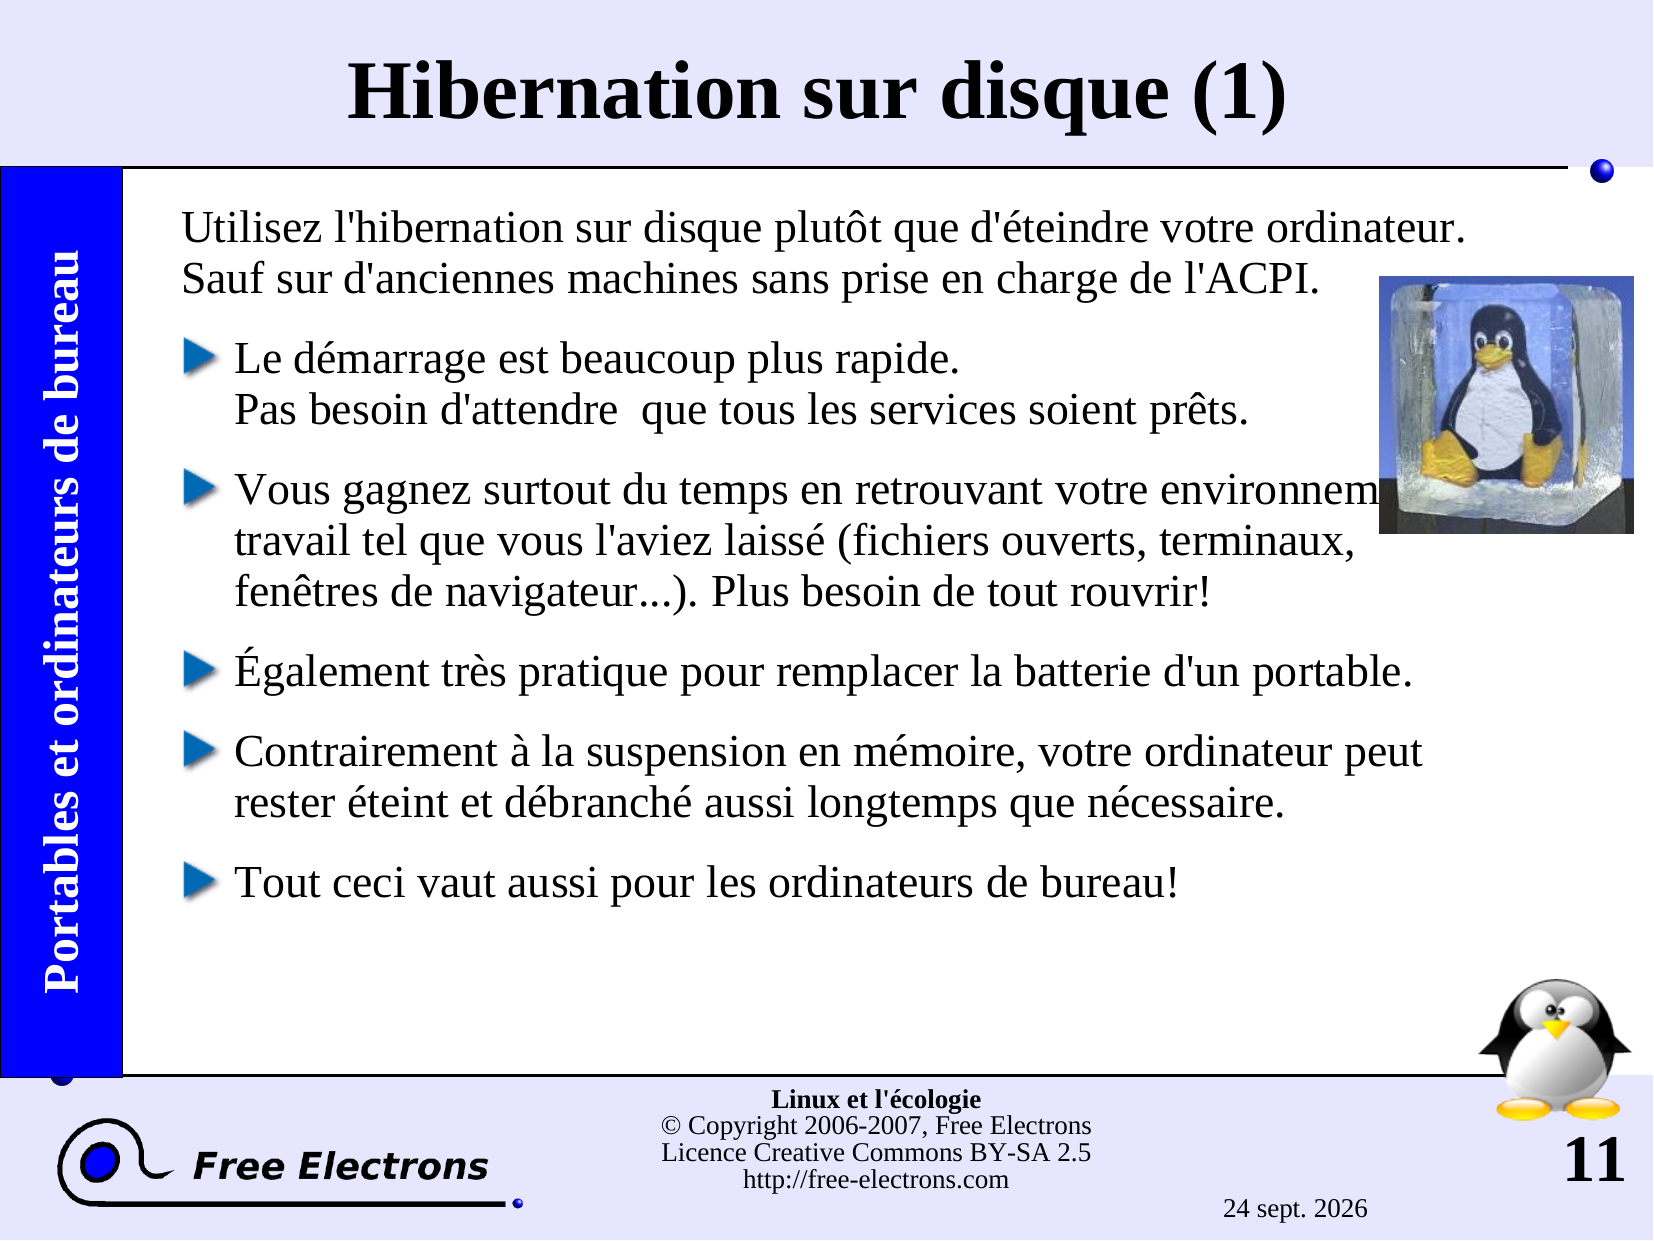

# Hibernation sur disque (1)
Utilisez l'hibernation sur disque plutôt que d'éteindre votre ordinateur.
Sauf sur d'anciennes machines sans prise en charge de l'ACPI.
Le démarrage est beaucoup plus rapide.
Pas besoin d'attendre que tous les services soient prêts.
Vous gagnez surtout du temps en retrouvant votre environnement de travail tel que vous l'aviez laissé (fichiers ouverts, terminaux, fenêtres de navigateur...). Plus besoin de tout rouvrir!
Également très pratique pour remplacer la batterie d'un portable.
Contrairement à la suspension en mémoire, votre ordinateur peut rester éteint et débranché aussi longtemps que nécessaire.
Tout ceci vaut aussi pour les ordinateurs de bureau!
Portables et ordinateurs de bureau